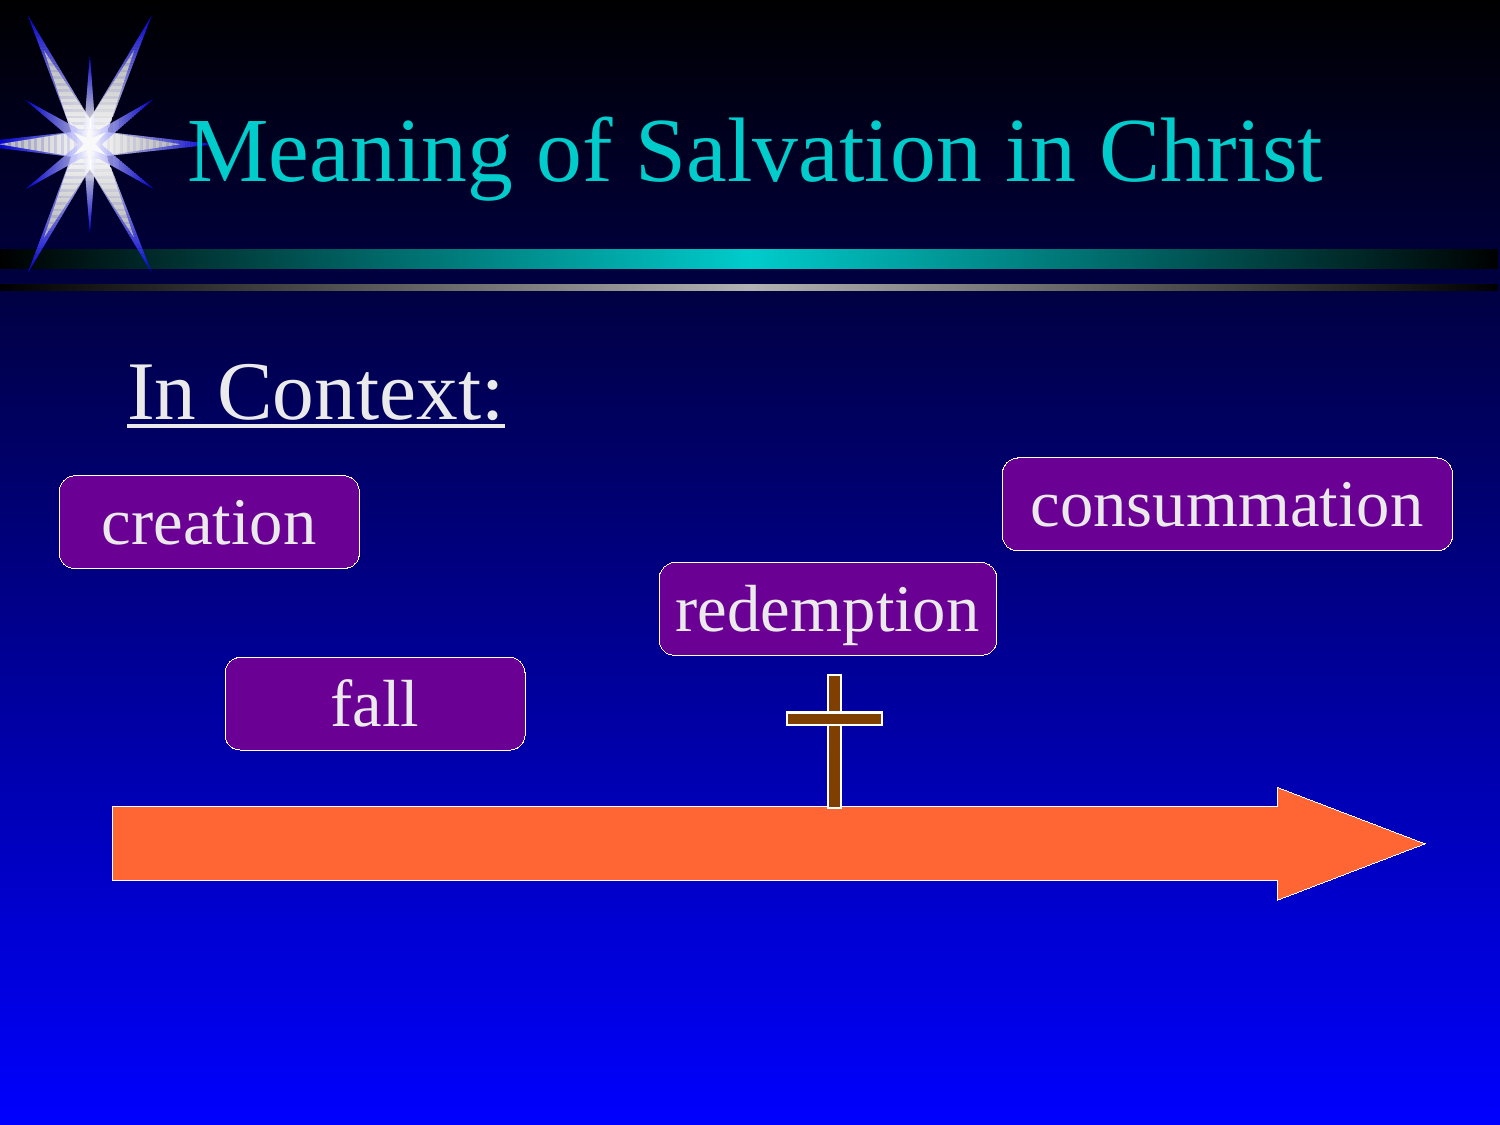

# Meaning of Salvation in Christ
In Context:
consummation
creation
redemption
fall